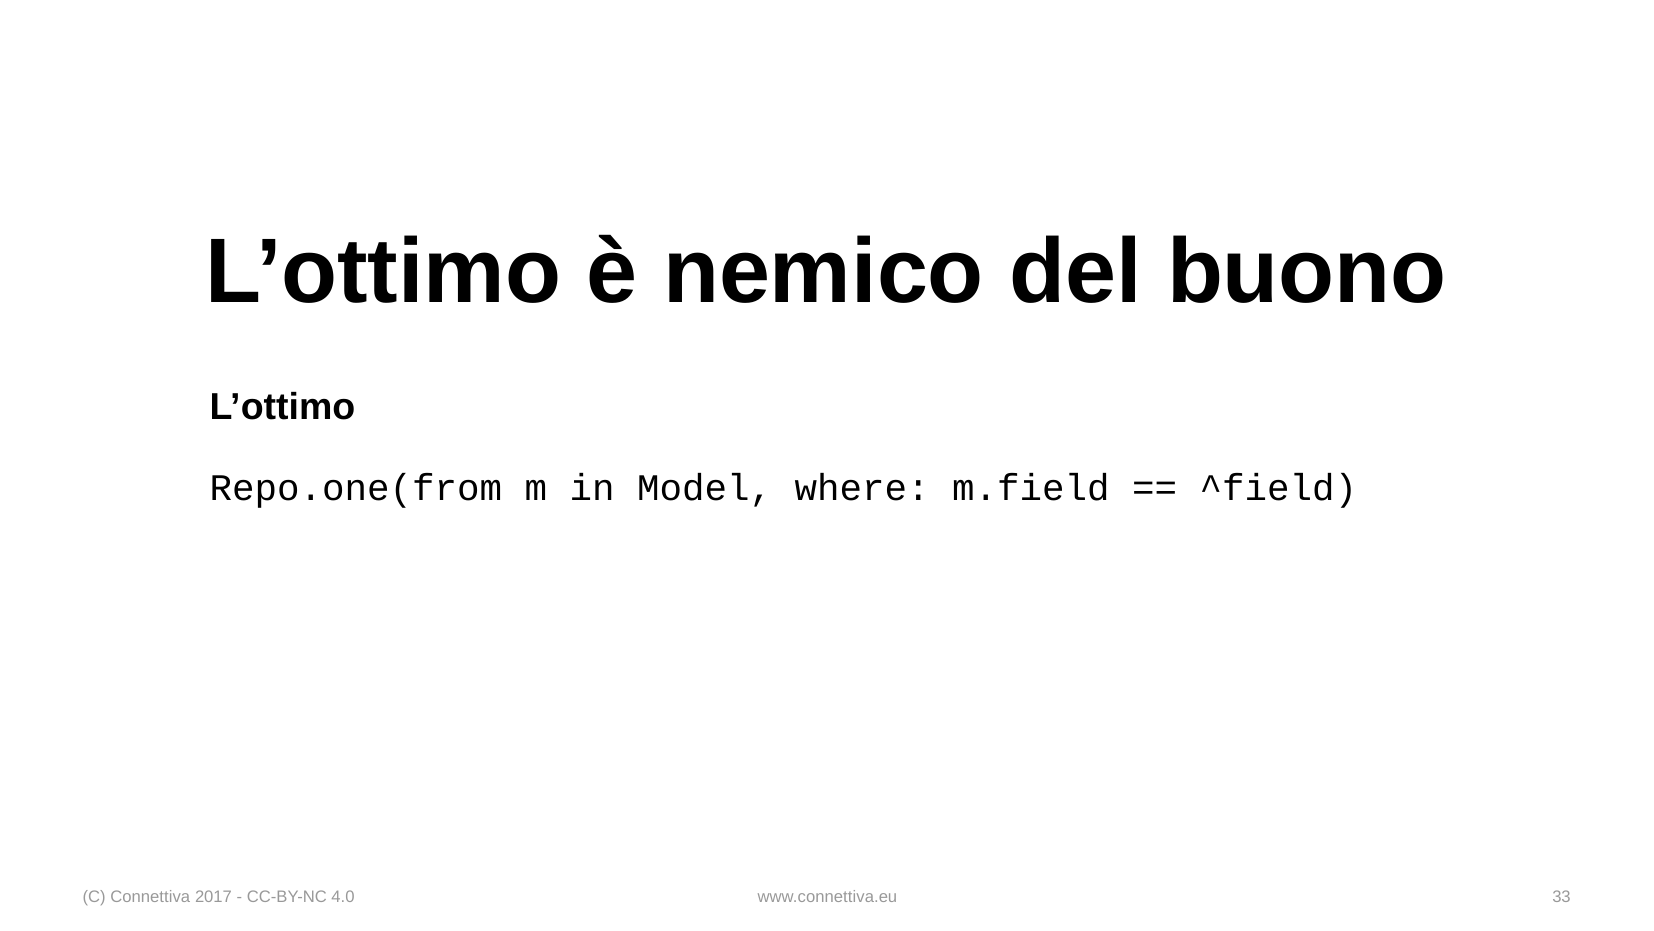

# L’ottimo è nemico del buono
L’ottimo
Repo.one(from m in Model, where: m.field == ^field)
(C) Connettiva 2017 - CC-BY-NC 4.0
www.connettiva.eu
33